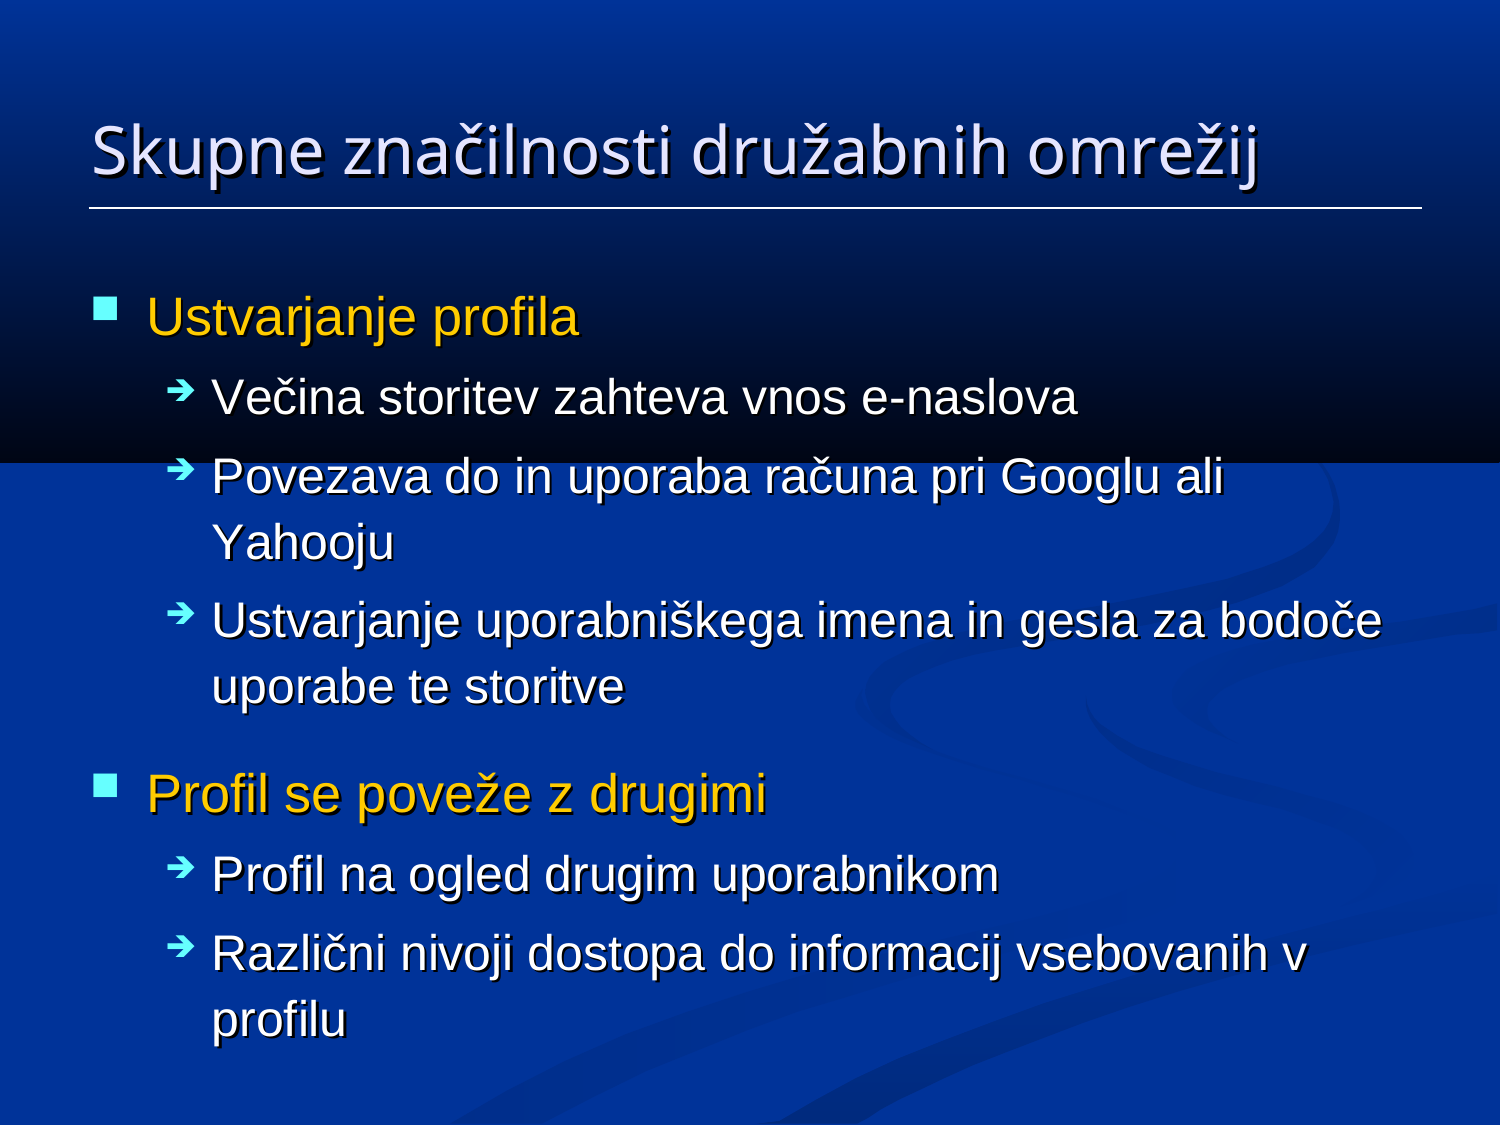

Skupne značilnosti družabnih omrežij
# Ustvarjanje profila
Večina storitev zahteva vnos e-naslova
Povezava do in uporaba računa pri Googlu ali Yahooju
Ustvarjanje uporabniškega imena in gesla za bodoče uporabe te storitve
Profil se poveže z drugimi
Profil na ogled drugim uporabnikom
Različni nivoji dostopa do informacij vsebovanih v profilu